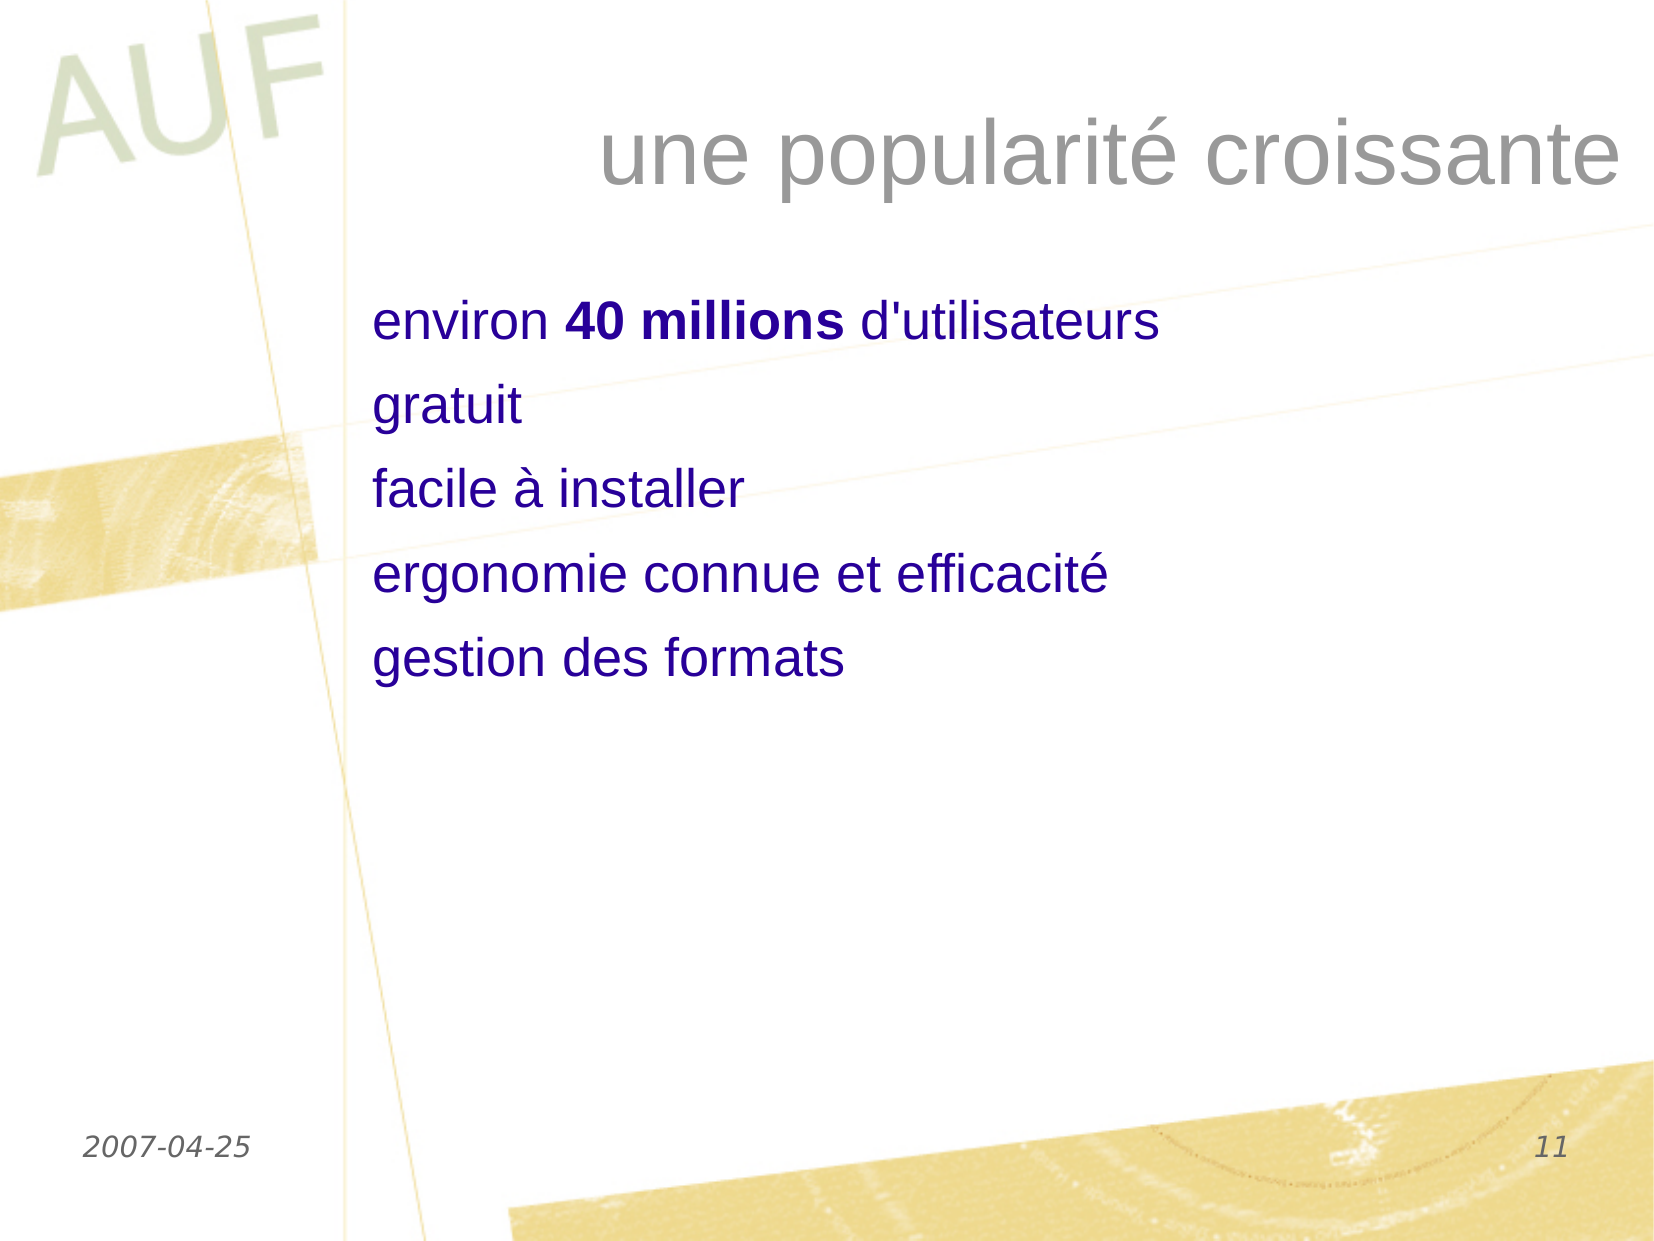

# une popularité croissante
environ 40 millions d'utilisateurs
gratuit
facile à installer
ergonomie connue et efficacité
gestion des formats
2007-04-25
11